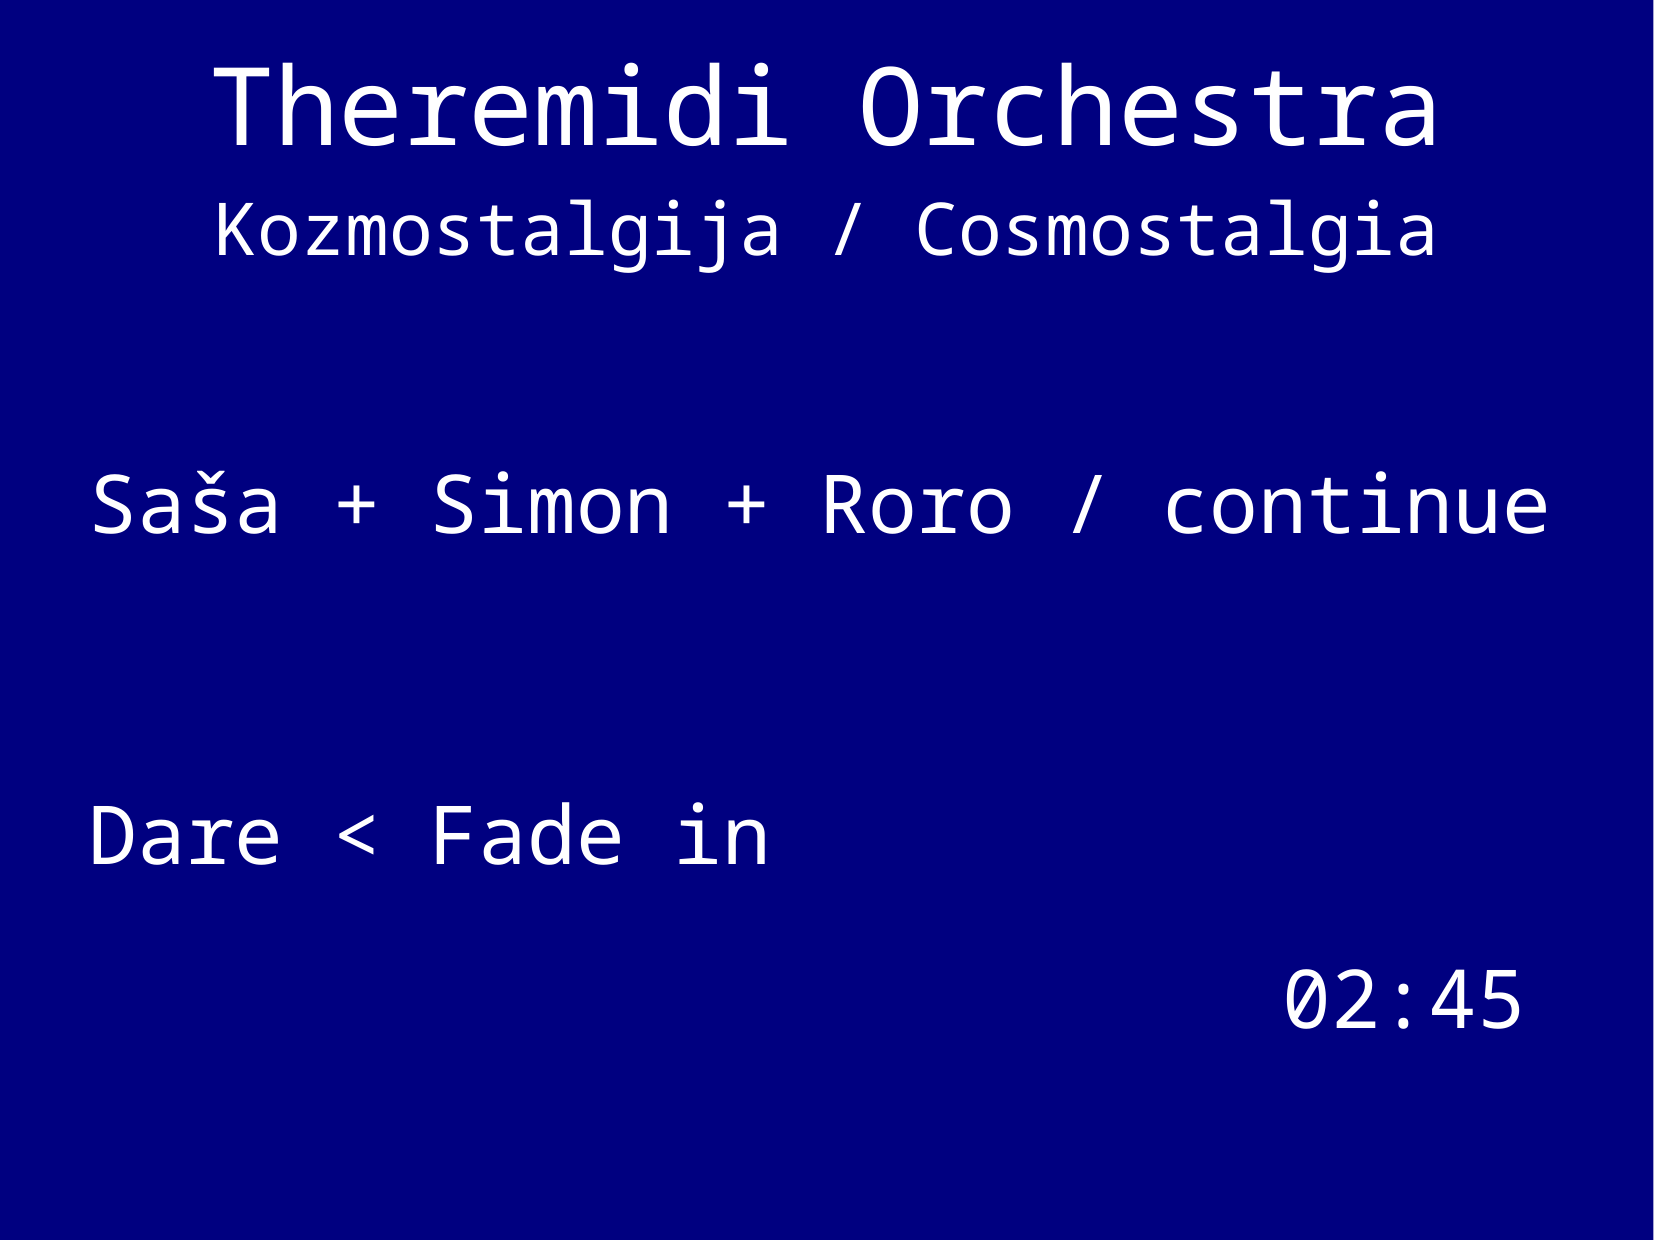

# Theremidi Orchestra Kozmostalgija / Cosmostalgia
Saša + Simon + Roro / continue
Dare < Fade in
02:45